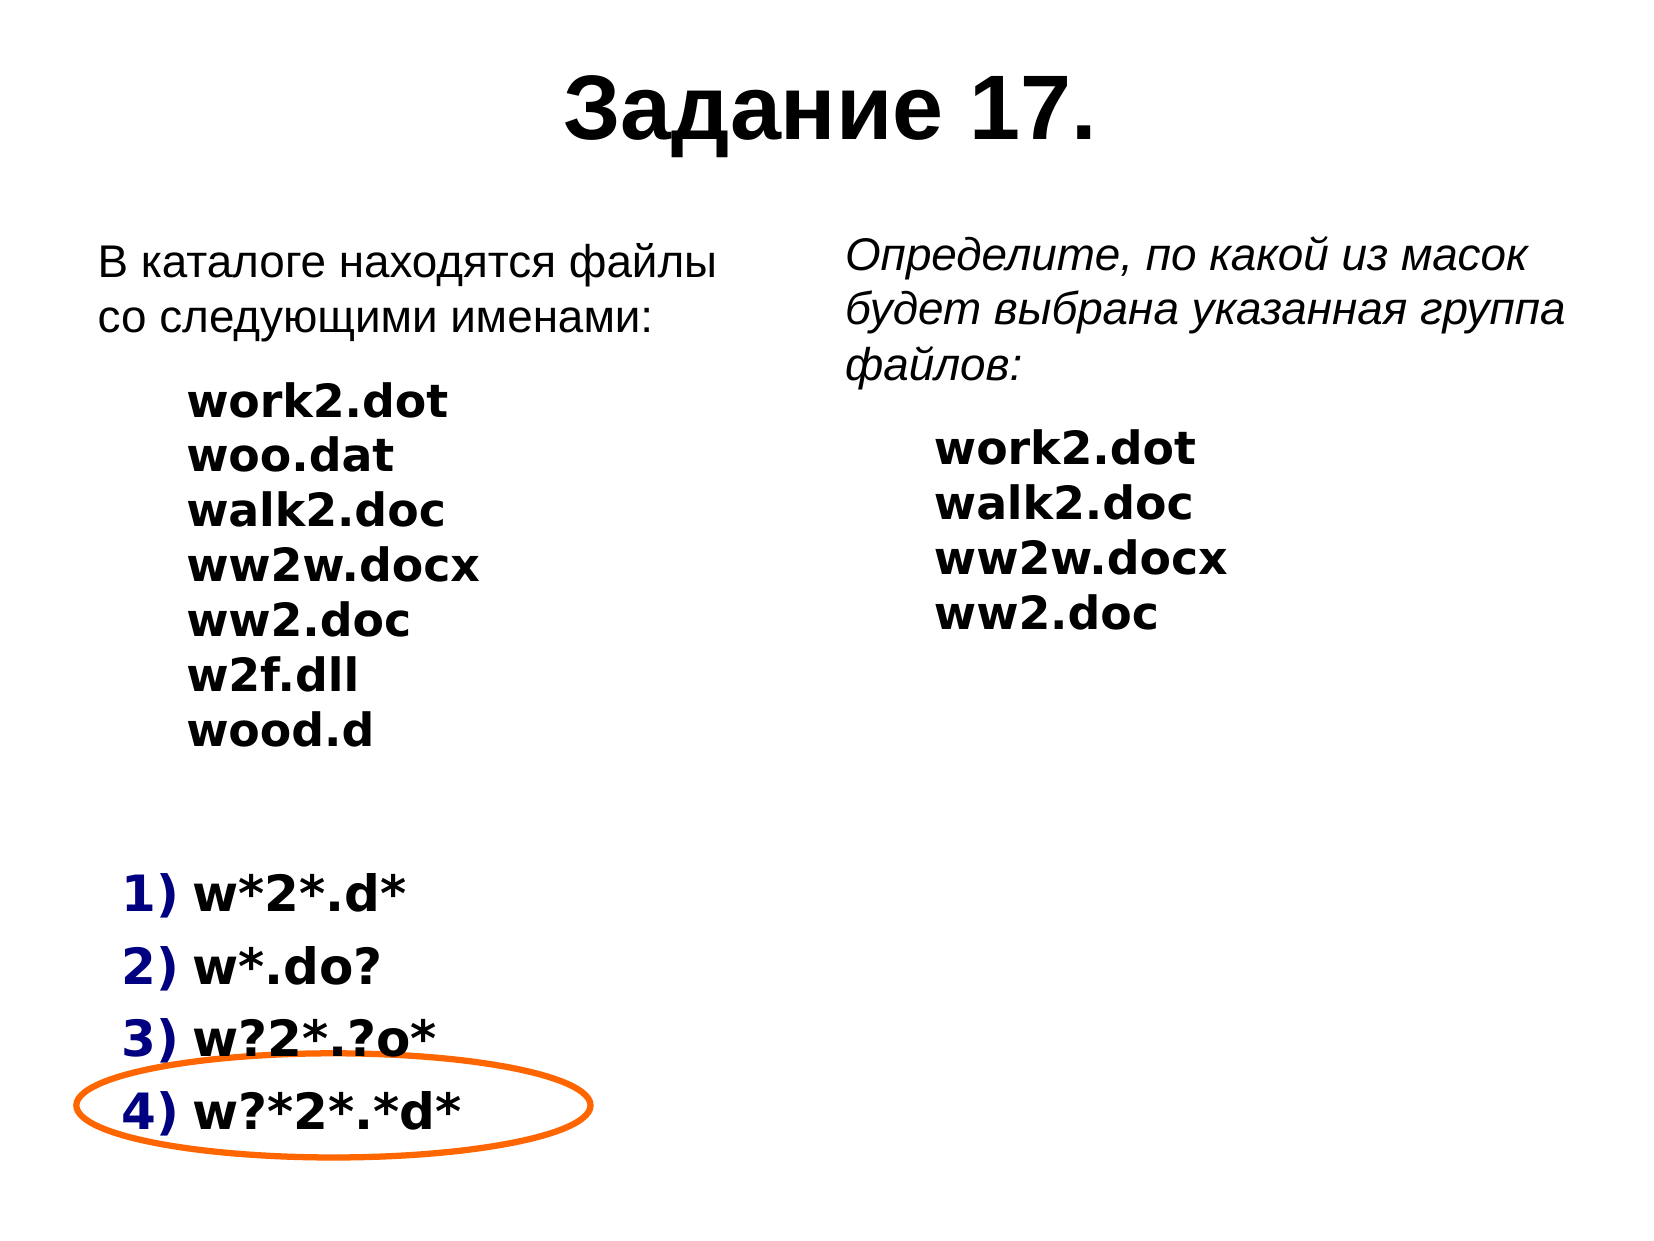

# Задание 17.
В каталоге находятся файлы со следующими именами:
work2.dot
woo.dat
walk2.doc
ww2w.docx
ww2.doc
w2f.dll
wood.d
Определите, по какой из масок будет выбрана указанная группа файлов:
work2.dot
walk2.doc
ww2w.docx
ww2.doc
w*2*.d*
w*.do?
w?2*.?o*
w?*2*.*d*